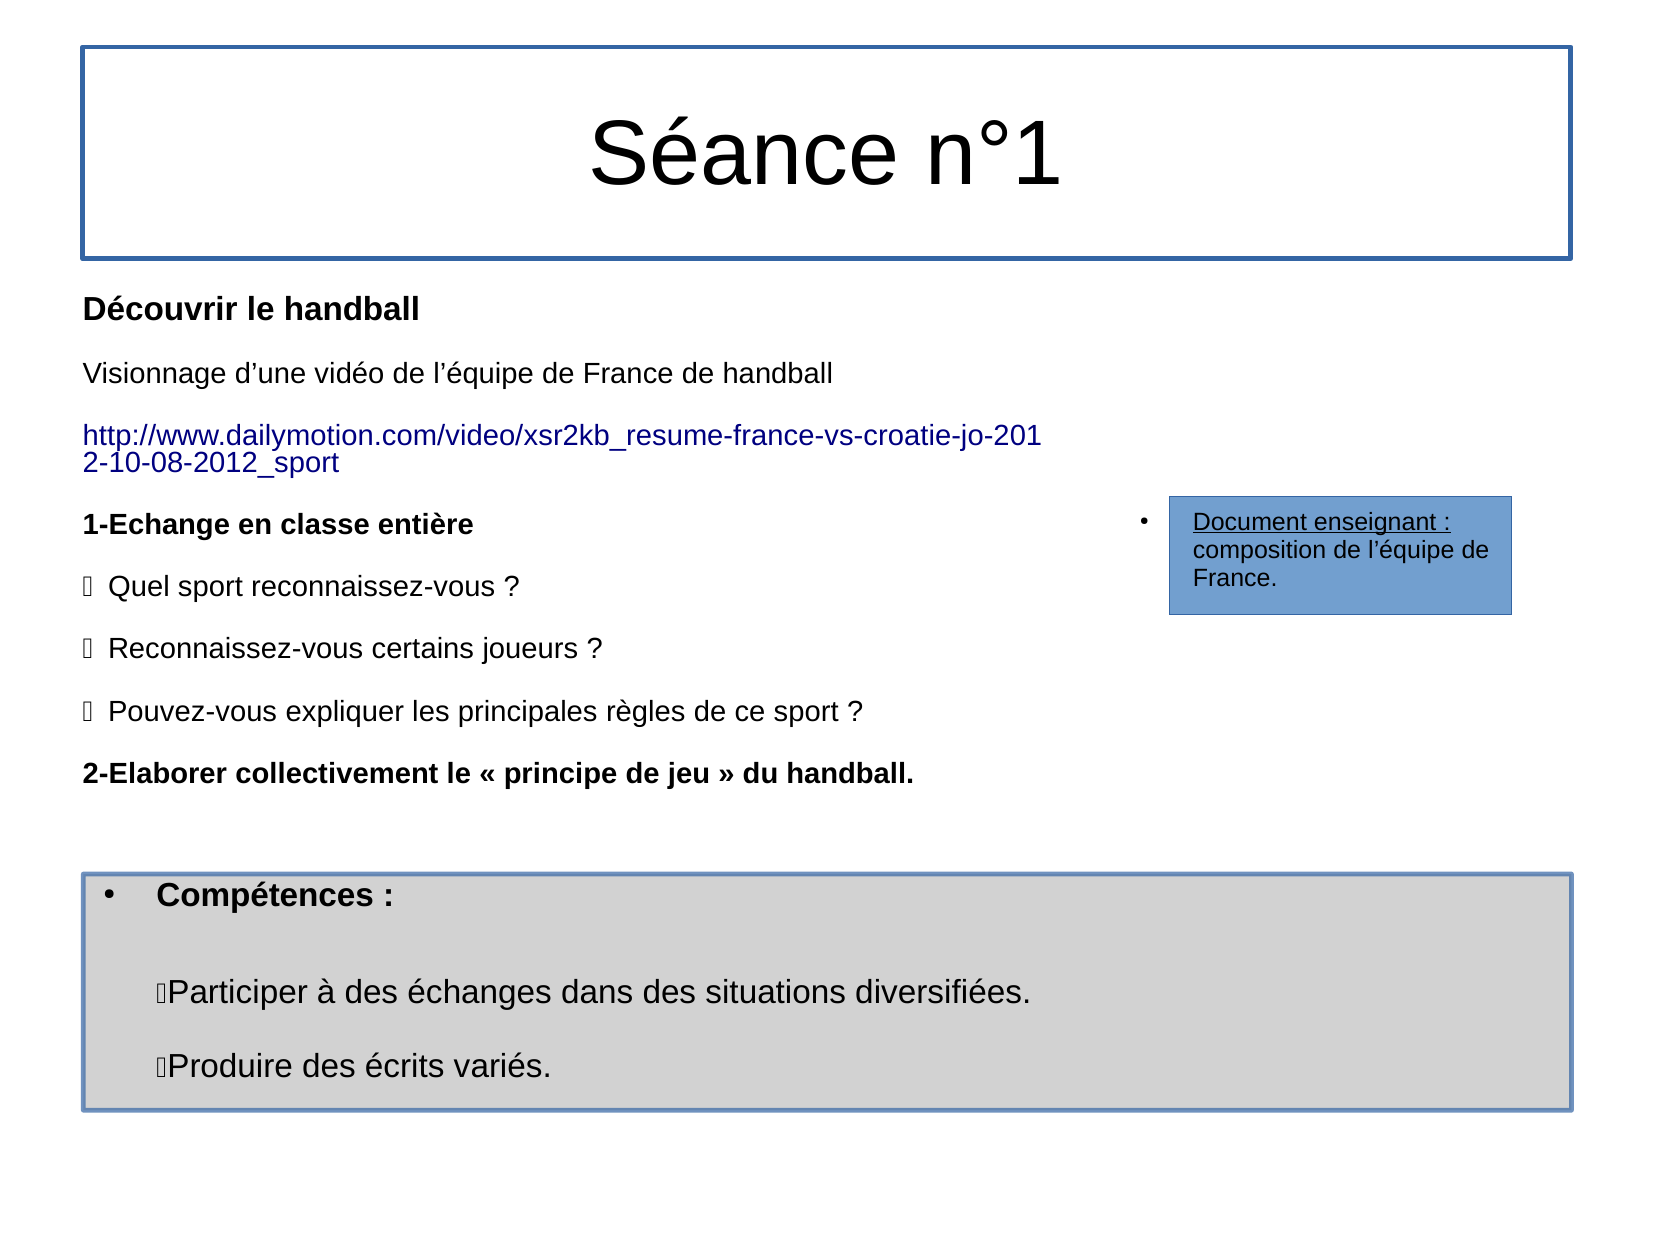

# Séance n°1
Découvrir le handball
Visionnage d’une vidéo de l’équipe de France de handball
http://www.dailymotion.com/video/xsr2kb_resume-france-vs-croatie-jo-2012-10-08-2012_sport
1-Echange en classe entière
 Quel sport reconnaissez-vous ?
 Reconnaissez-vous certains joueurs ?
 Pouvez-vous expliquer les principales règles de ce sport ?
2-Elaborer collectivement le « principe de jeu » du handball.
Document enseignant : composition de l’équipe de France.
Compétences :
Participer à des échanges dans des situations diversifiées.
Produire des écrits variés.